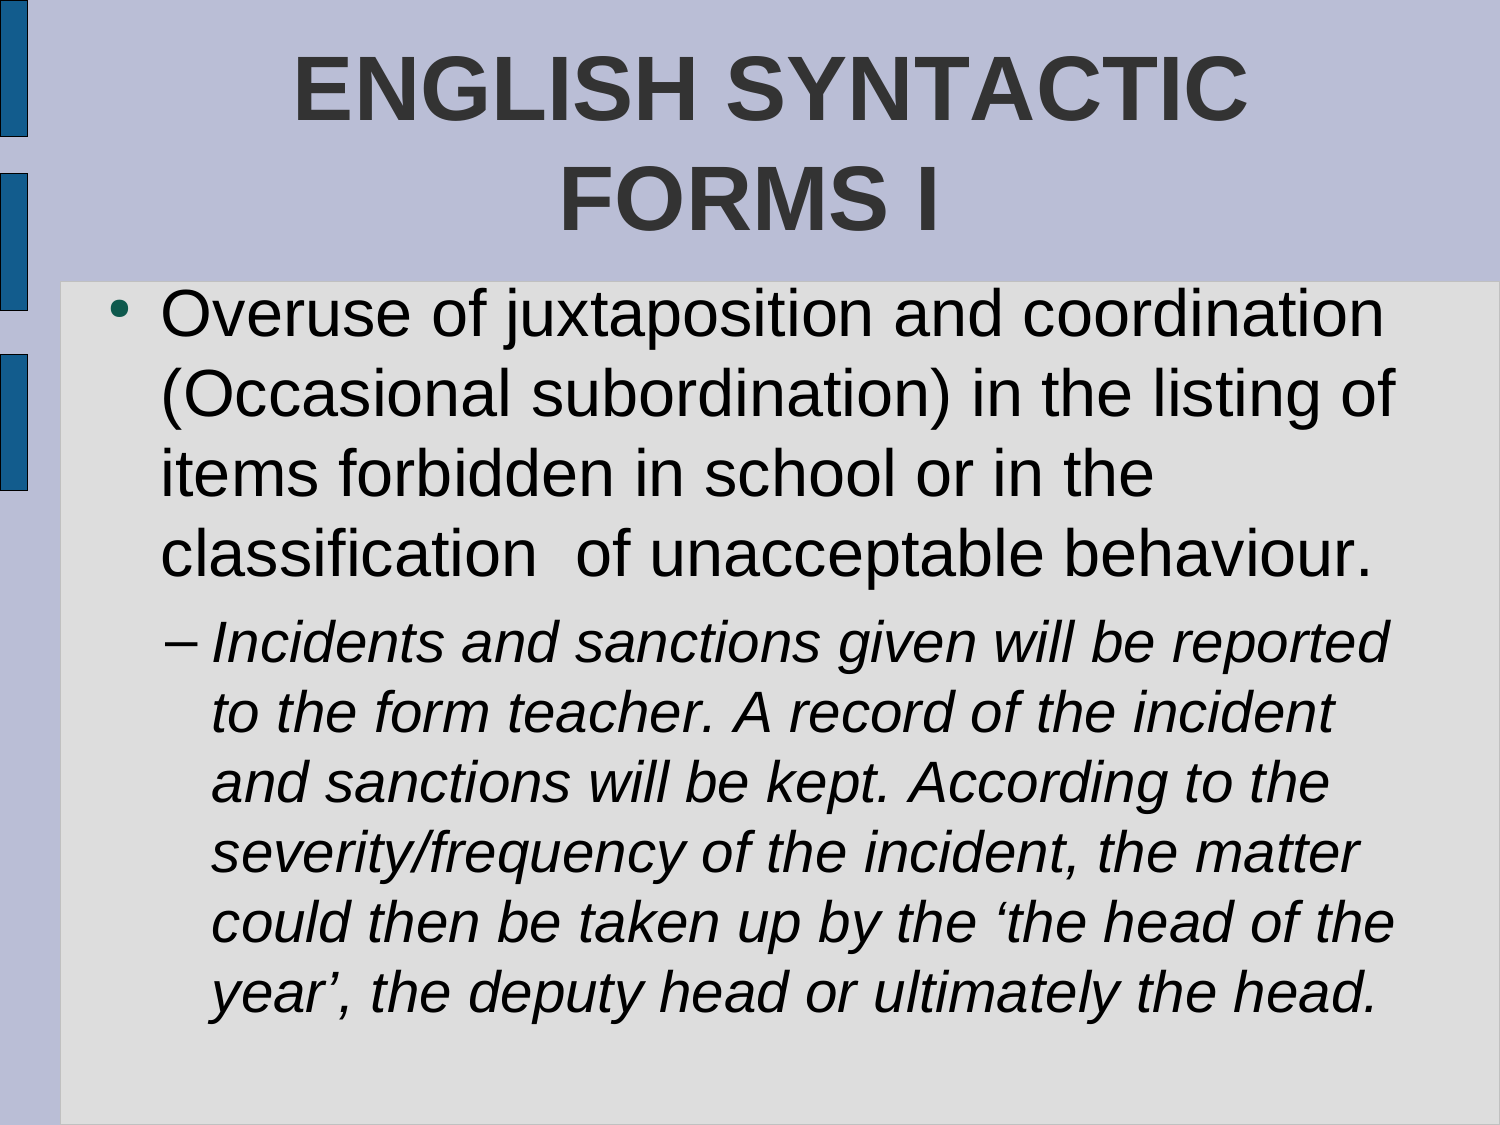

# ENGLISH SYNTACTIC FORMS I
Overuse of juxtaposition and coordination (Occasional subordination) in the listing of items forbidden in school or in the classification of unacceptable behaviour.
Incidents and sanctions given will be reported to the form teacher. A record of the incident and sanctions will be kept. According to the severity/frequency of the incident, the matter could then be taken up by the ‘the head of the year’, the deputy head or ultimately the head.